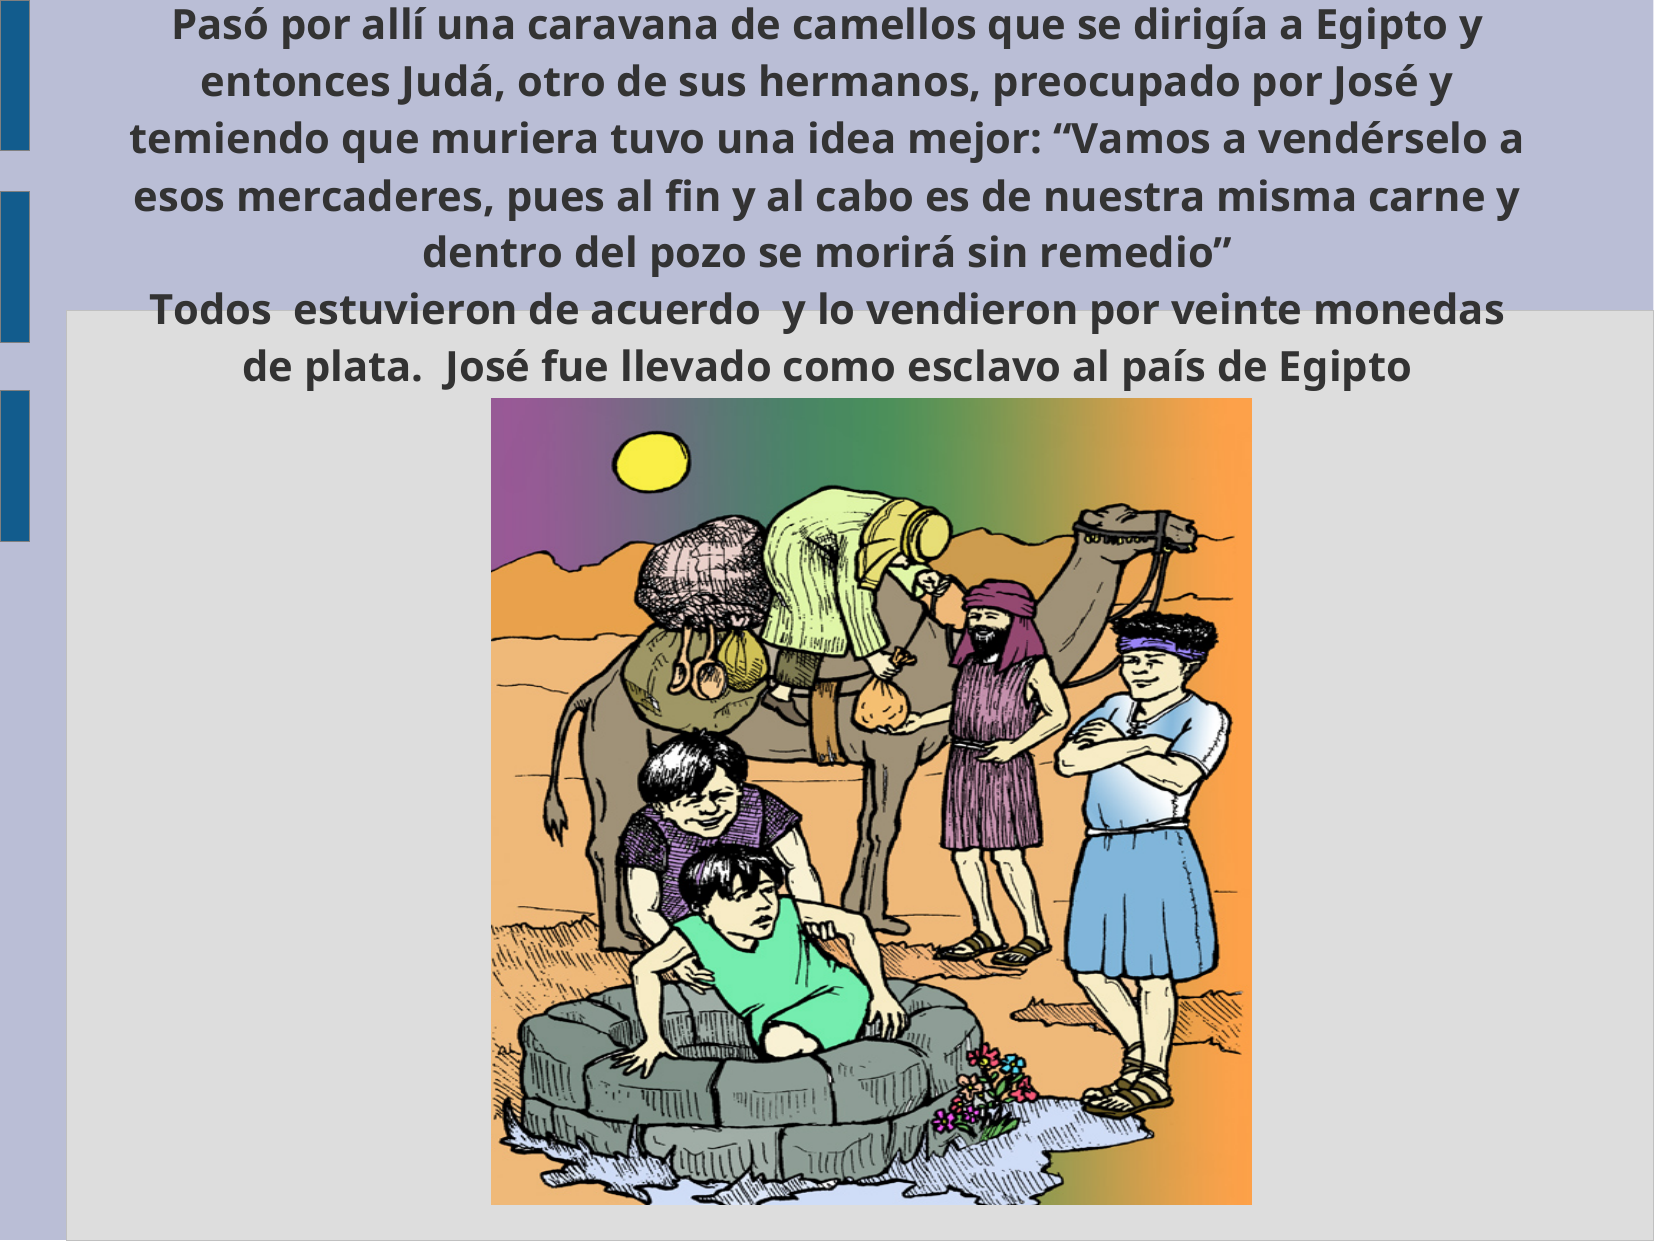

# Pasó por allí una caravana de camellos que se dirigía a Egipto y entonces Judá, otro de sus hermanos, preocupado por José y temiendo que muriera tuvo una idea mejor: “Vamos a vendérselo a esos mercaderes, pues al fin y al cabo es de nuestra misma carne y dentro del pozo se morirá sin remedio” Todos  estuvieron de acuerdo  y lo vendieron por veinte monedas de plata.  José fue llevado como esclavo al país de Egipto